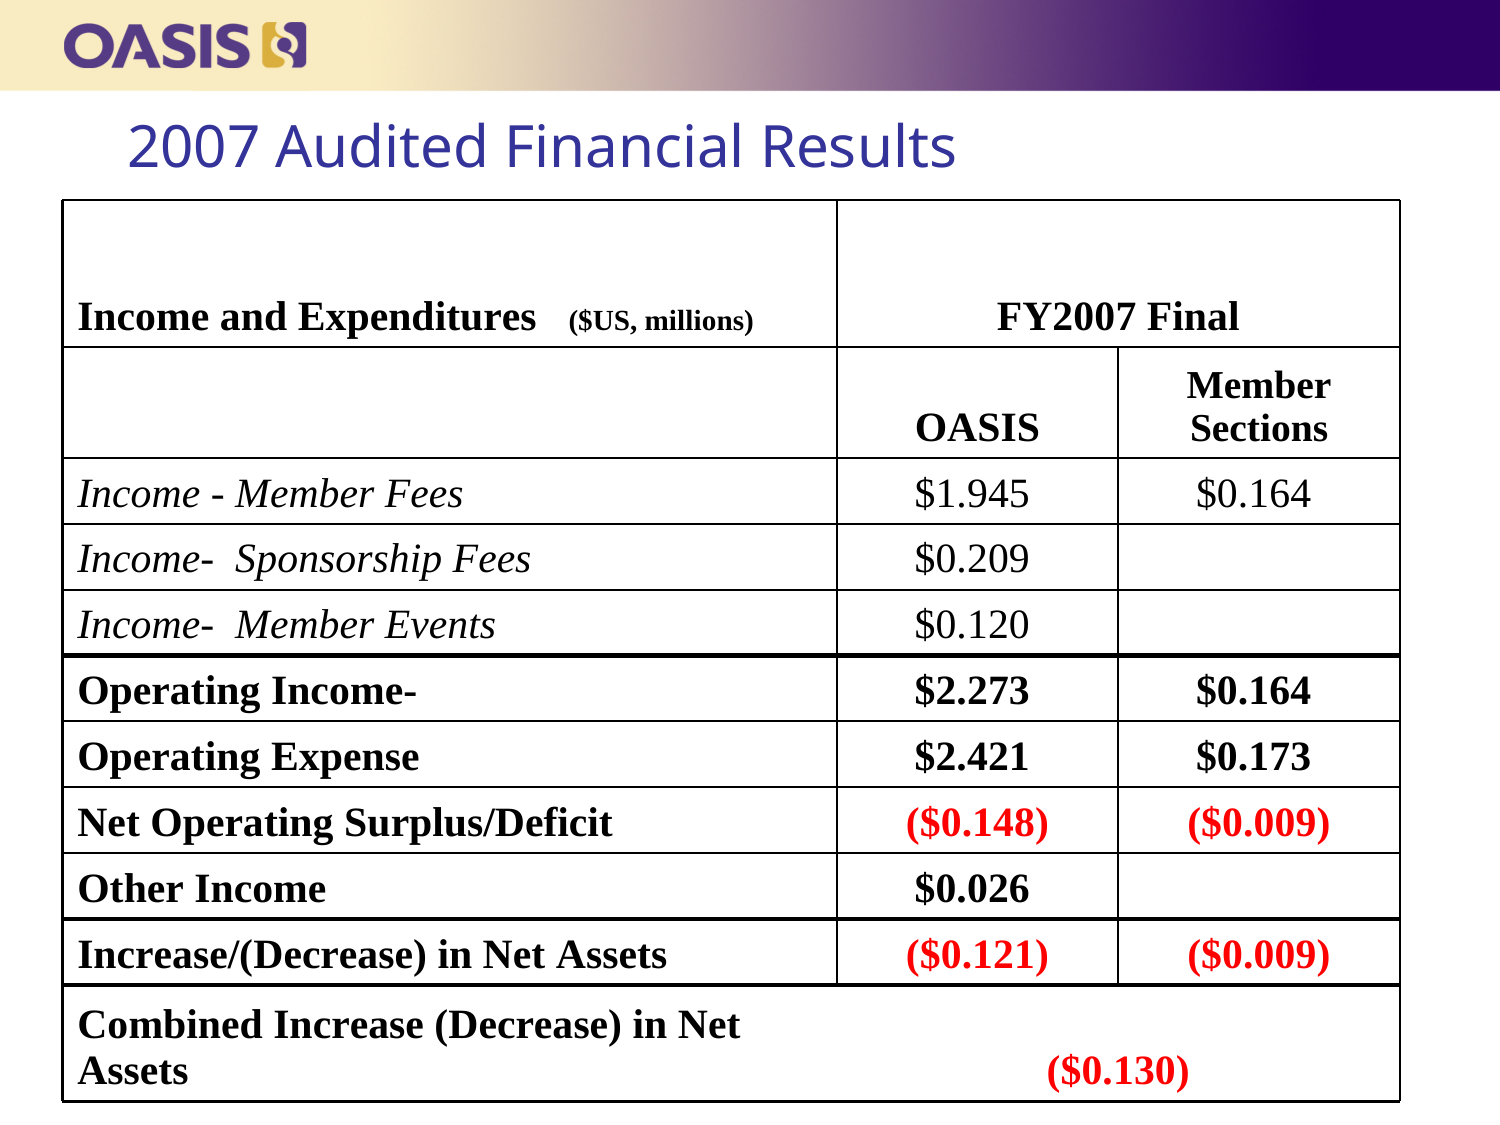

# 2007 Audited Financial Results
Income and Expenditures ($US, millions)
FY2007 Final
OASIS
Member Sections
Income - Member Fees
$1.945
$0.164
Income- Sponsorship Fees
$0.209
Income- Member Events
$0.120
Operating Income-
$2.273
$0.164
Operating Expense
$2.421
$0.173
Net Operating Surplus/Deficit
($0.148)
($0.009)
Other Income
$0.026
Increase/(Decrease) in Net Assets
($0.121)
($0.009)
Combined Increase (Decrease) in Net Assets
($0.130)